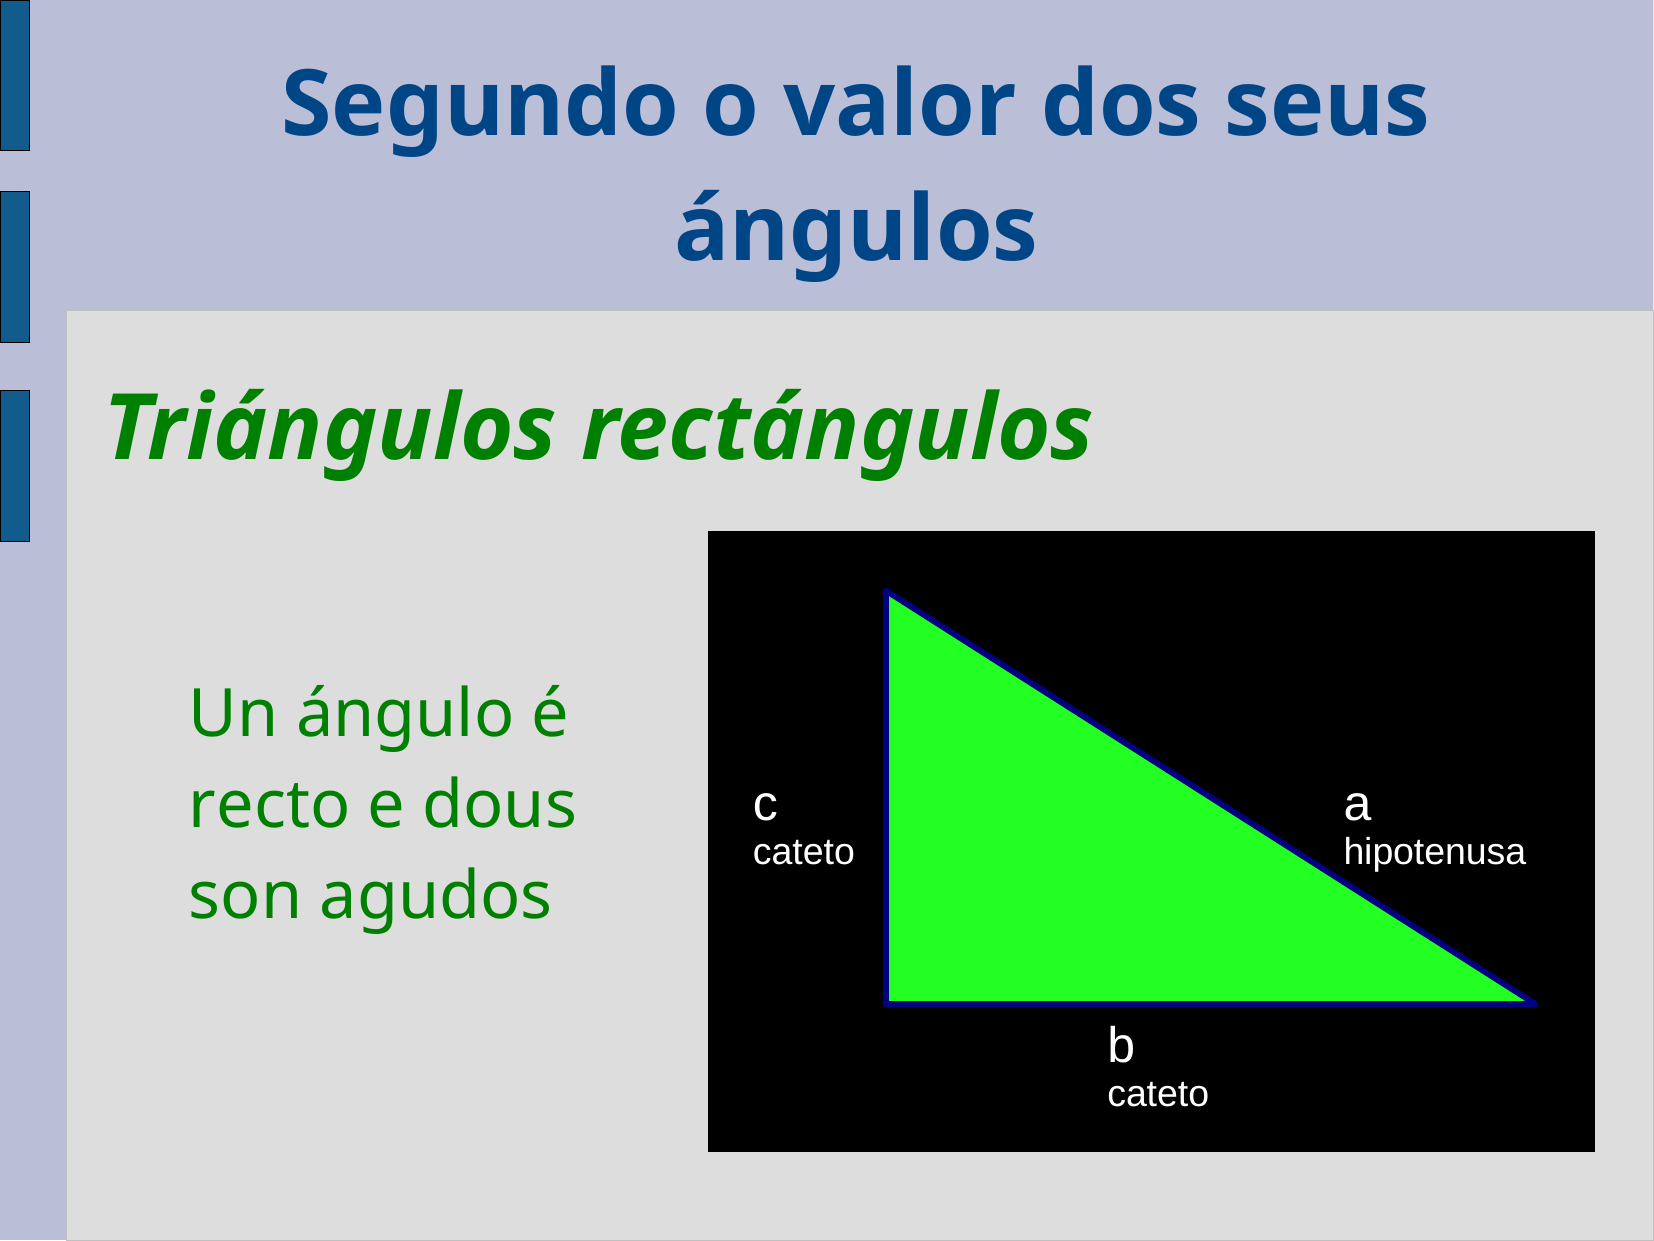

# Segundo o valor dos seus ángulos
Triángulos rectángulos
Un ángulo é recto e dous son agudos
c
cateto
a
hipotenusa
b
cateto